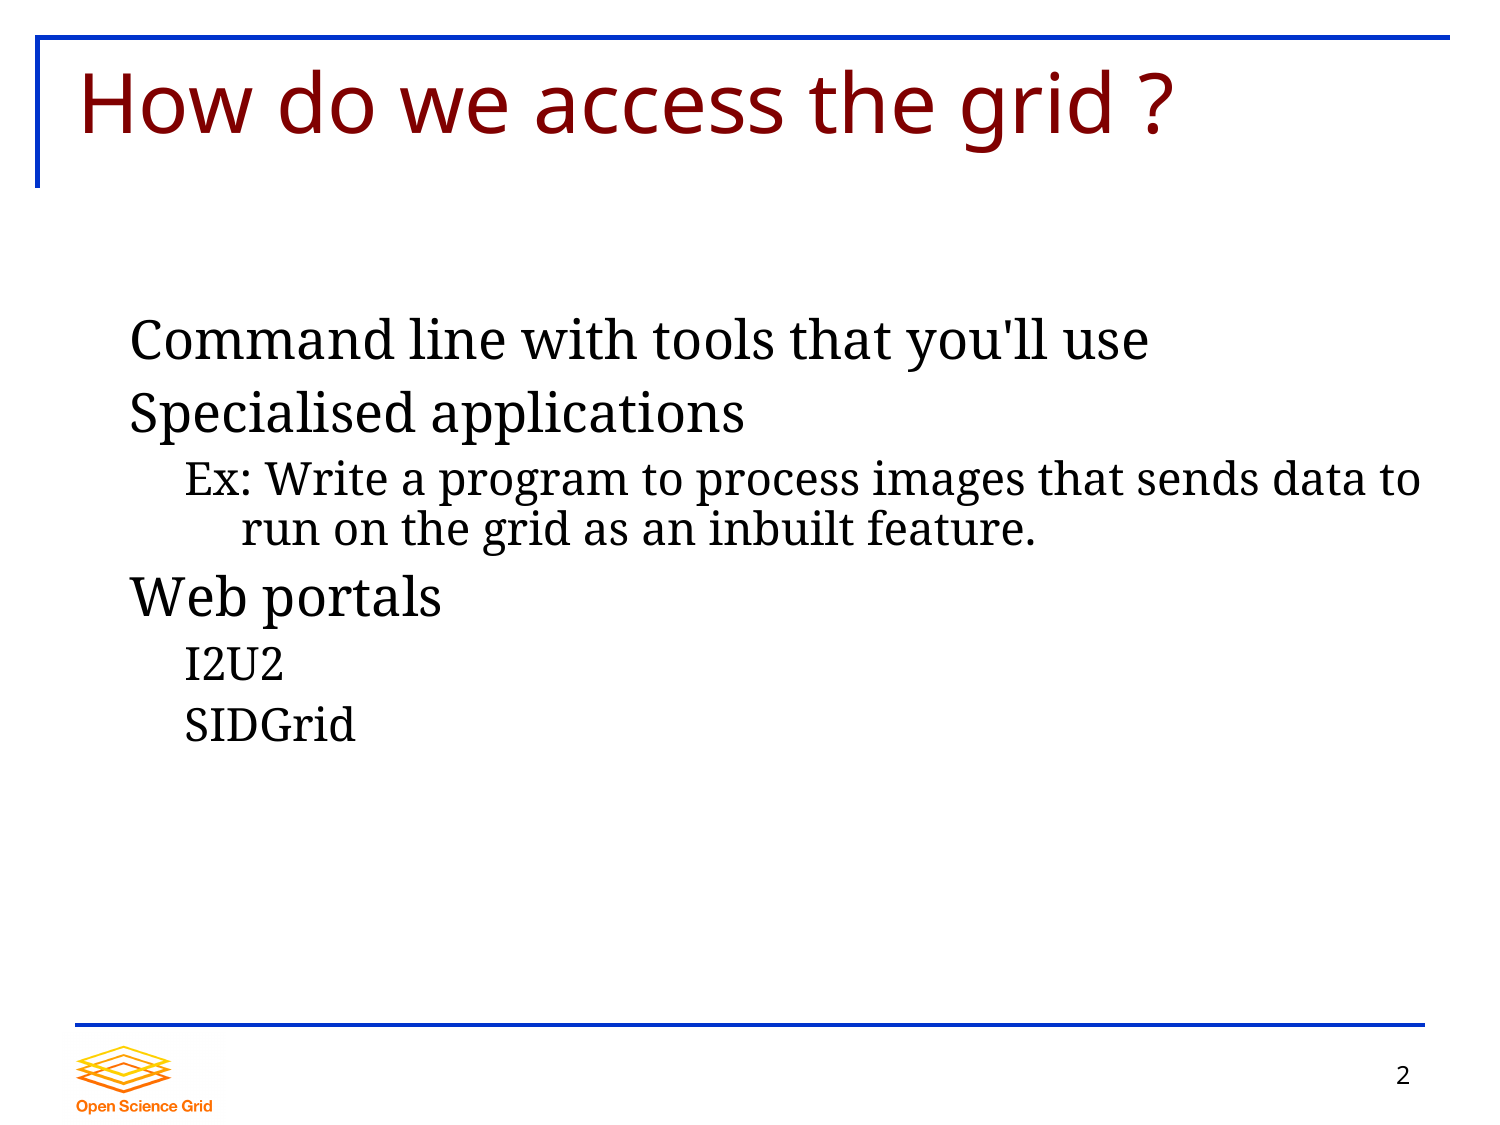

# How do we access the grid ?
Command line with tools that you'll use
Specialised applications
Ex: Write a program to process images that sends data to run on the grid as an inbuilt feature.
Web portals
I2U2
SIDGrid‏
2